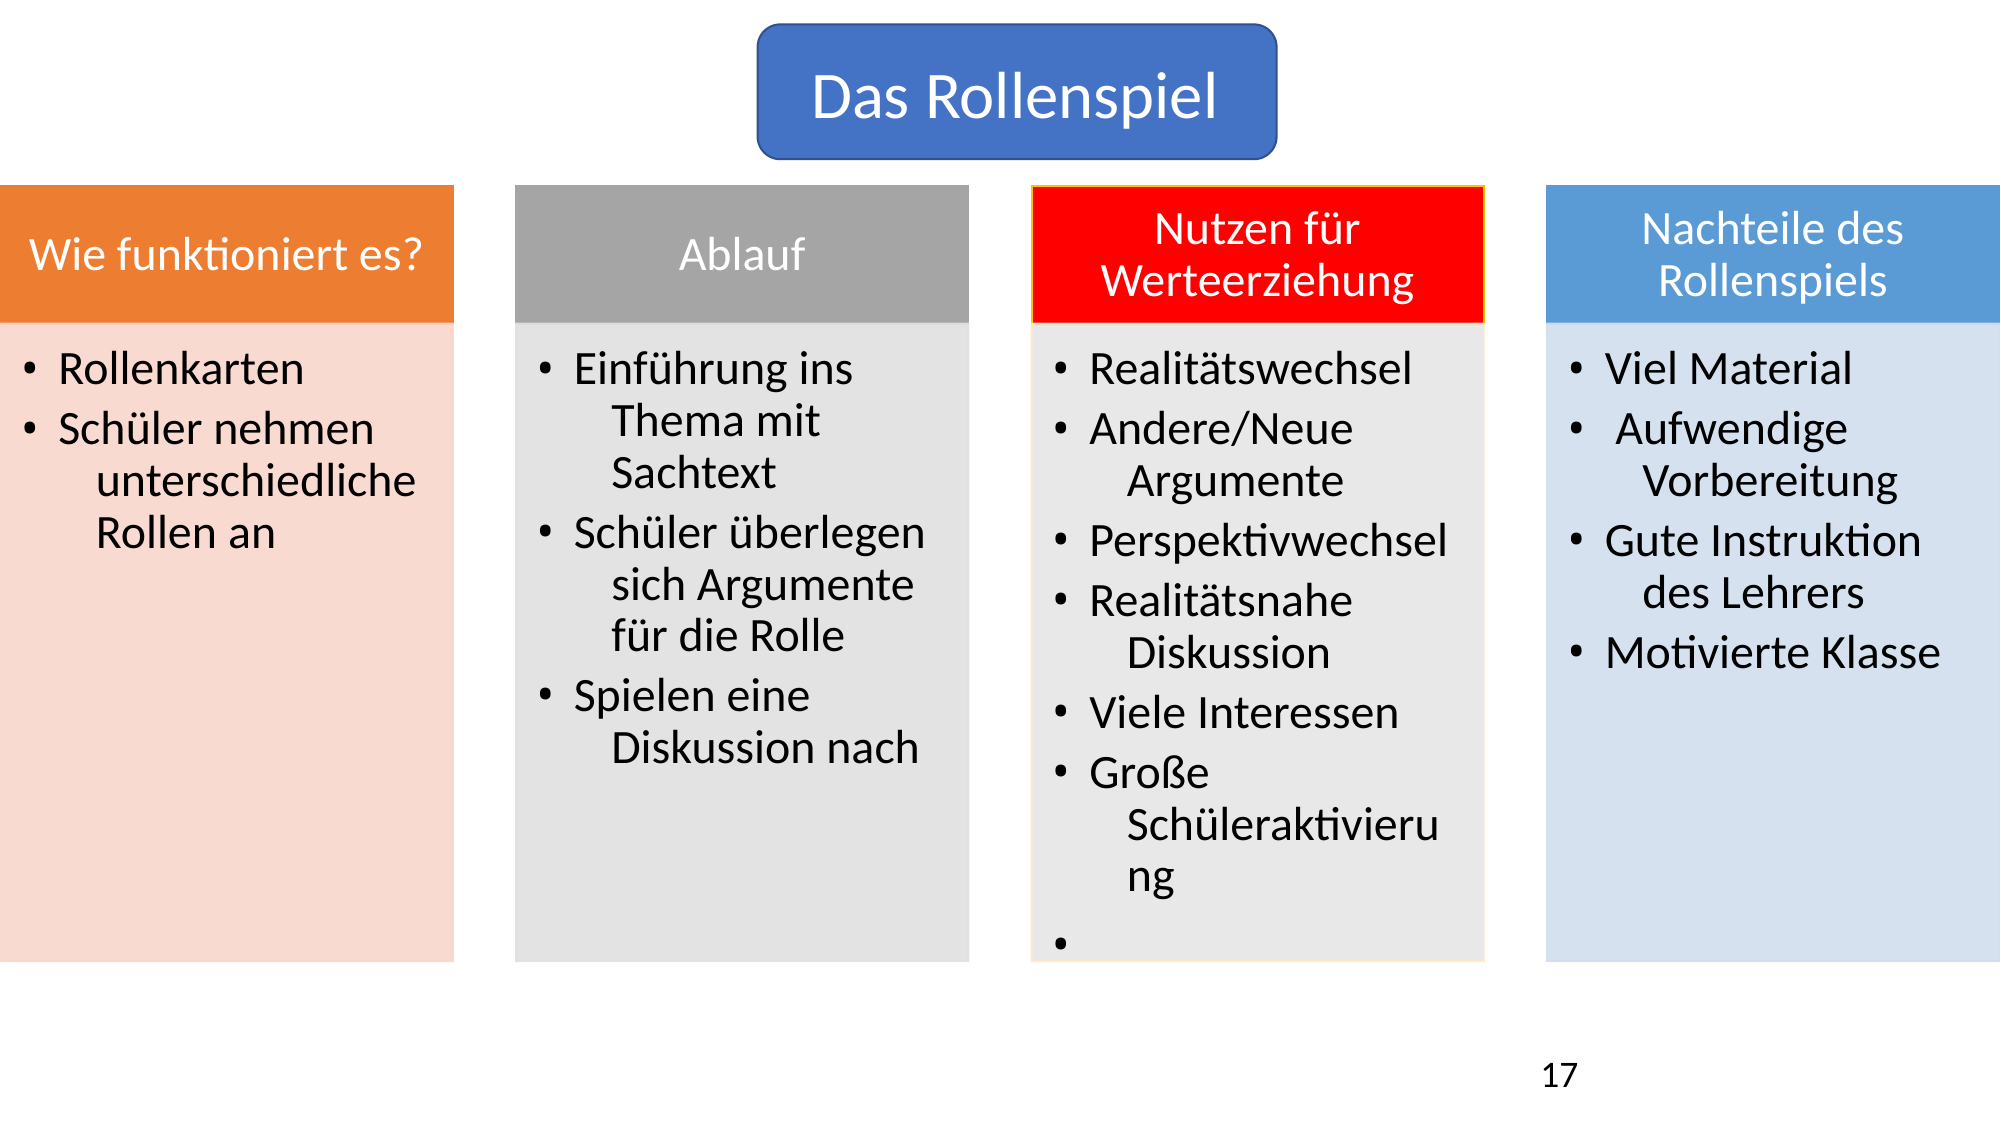

Das Rollenspiel
Wie funktioniert es?
Ablauf
Nutzen für Werteerziehung
Nachteile des Rollenspiels
Rollenkarten
Schüler nehmen unterschiedliche Rollen an
Einführung ins Thema mit Sachtext
Schüler überlegen sich Argumente für die Rolle
Spielen eine Diskussion nach
Realitätswechsel
Andere/Neue Argumente
Perspektivwechsel
Realitätsnahe Diskussion
Viele Interessen
Große Schüleraktivierung
Viel Material
 Aufwendige Vorbereitung
Gute Instruktion des Lehrers
Motivierte Klasse
5